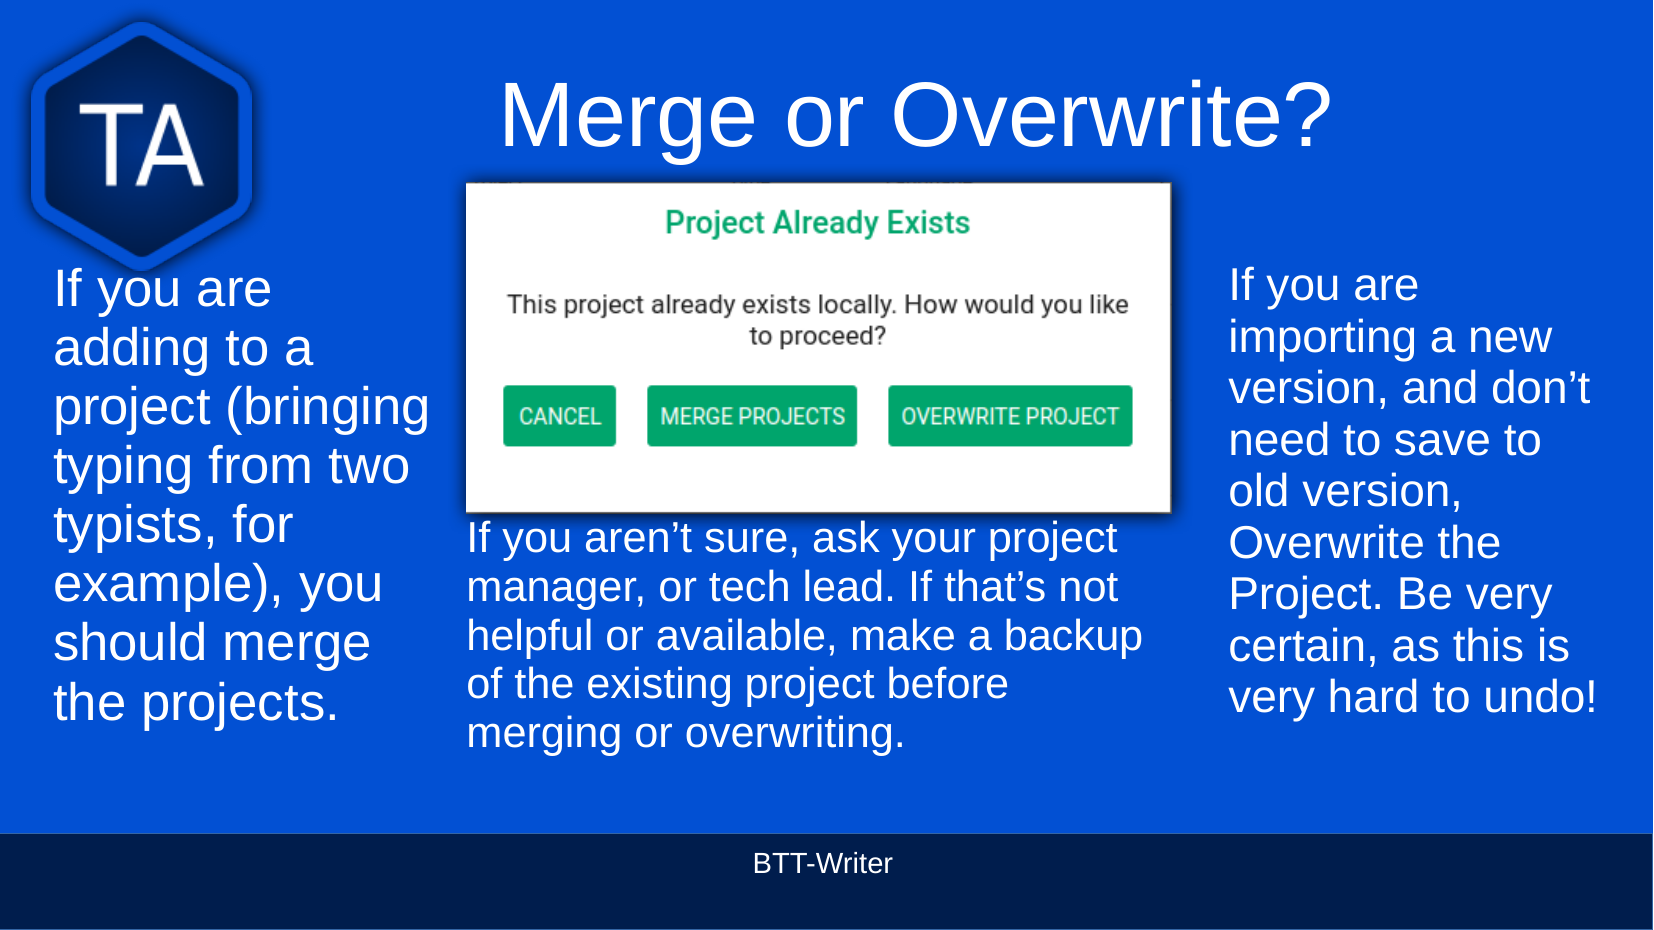

# Merge or Overwrite?
If you are adding to a project (bringing typing from two typists, for example), you should merge the projects.
If you are importing a new version, and don’t need to save to old version, Overwrite the Project. Be very certain, as this is very hard to undo!
If you aren’t sure, ask your project manager, or tech lead. If that’s not helpful or available, make a backup of the existing project before merging or overwriting.